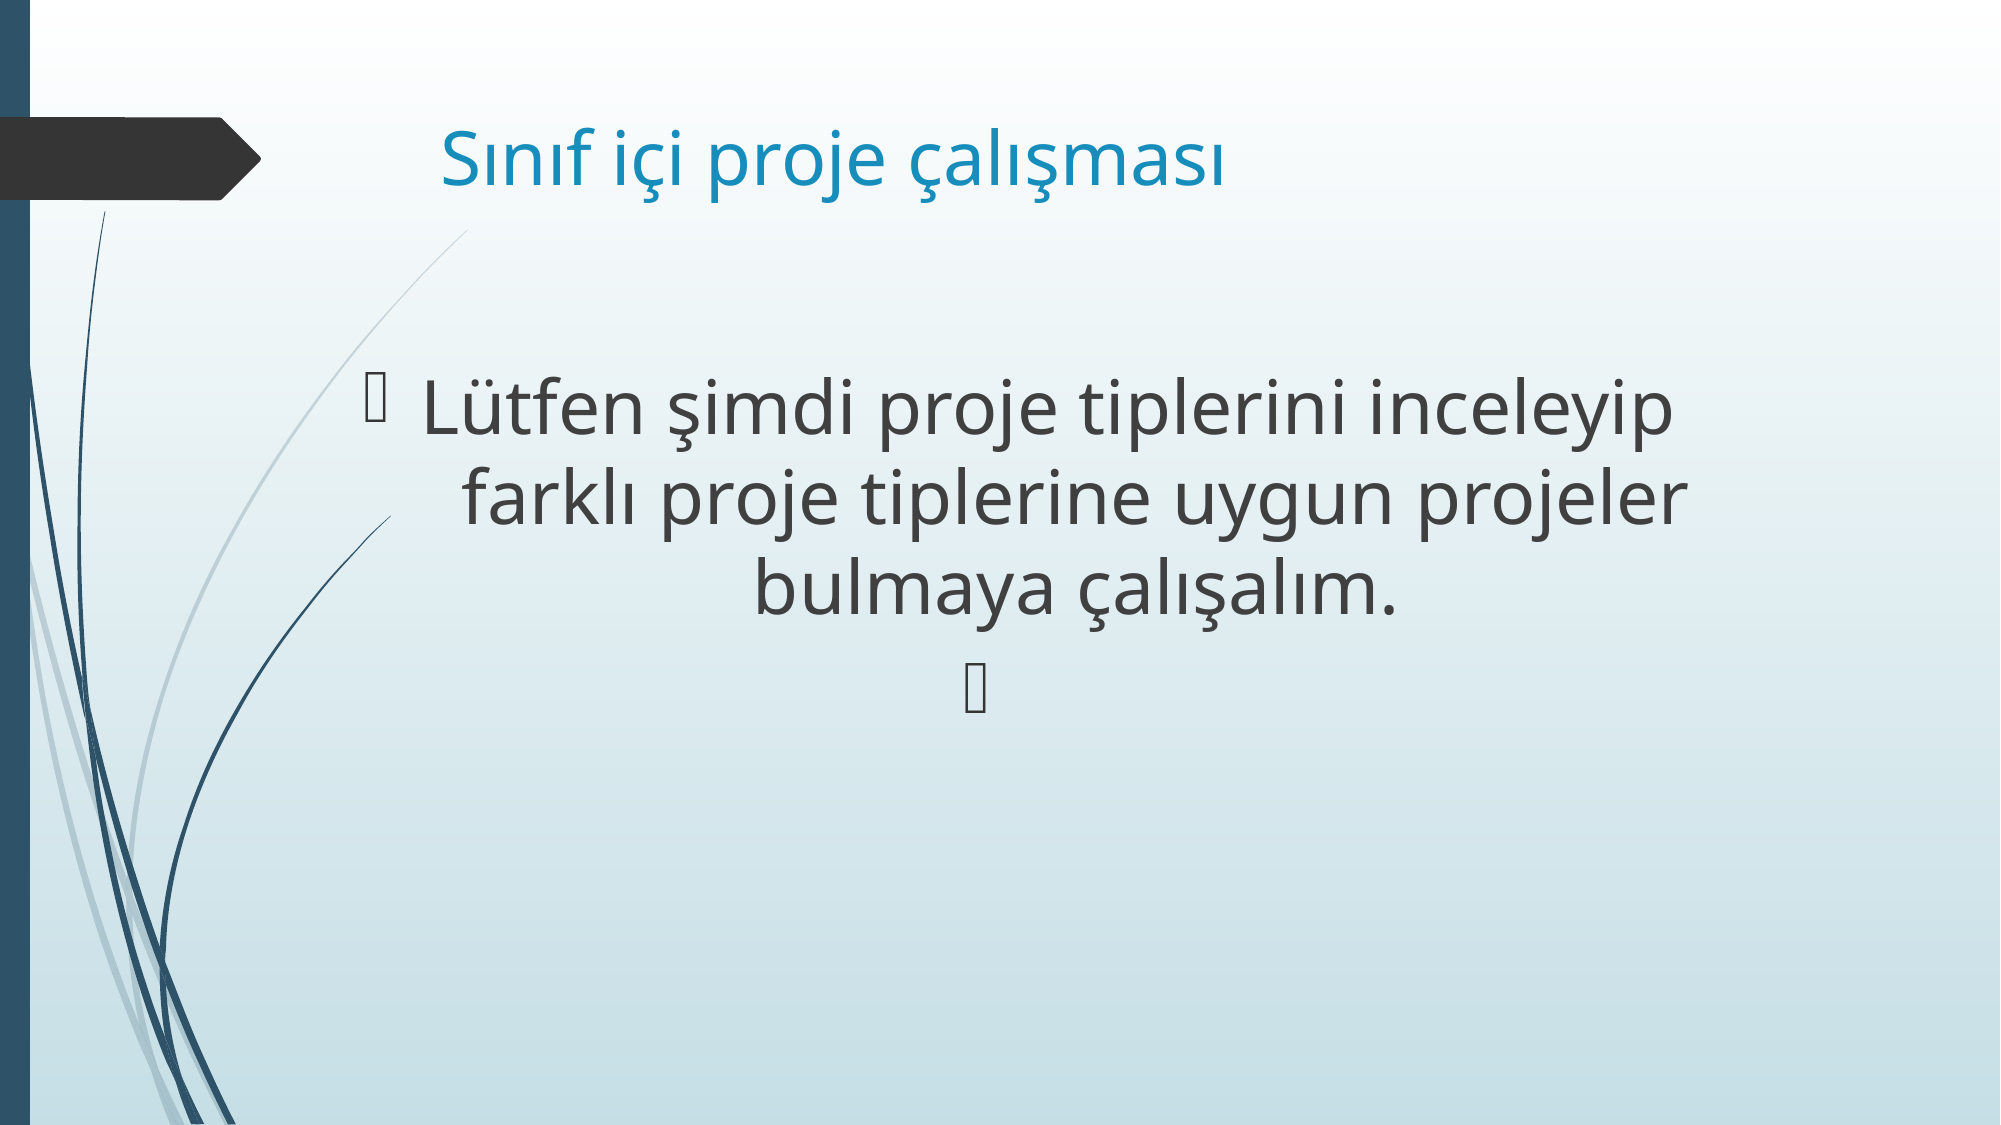

# Sınıf içi proje çalışması
Lütfen şimdi proje tiplerini inceleyip farklı proje tiplerine uygun projeler bulmaya çalışalım.